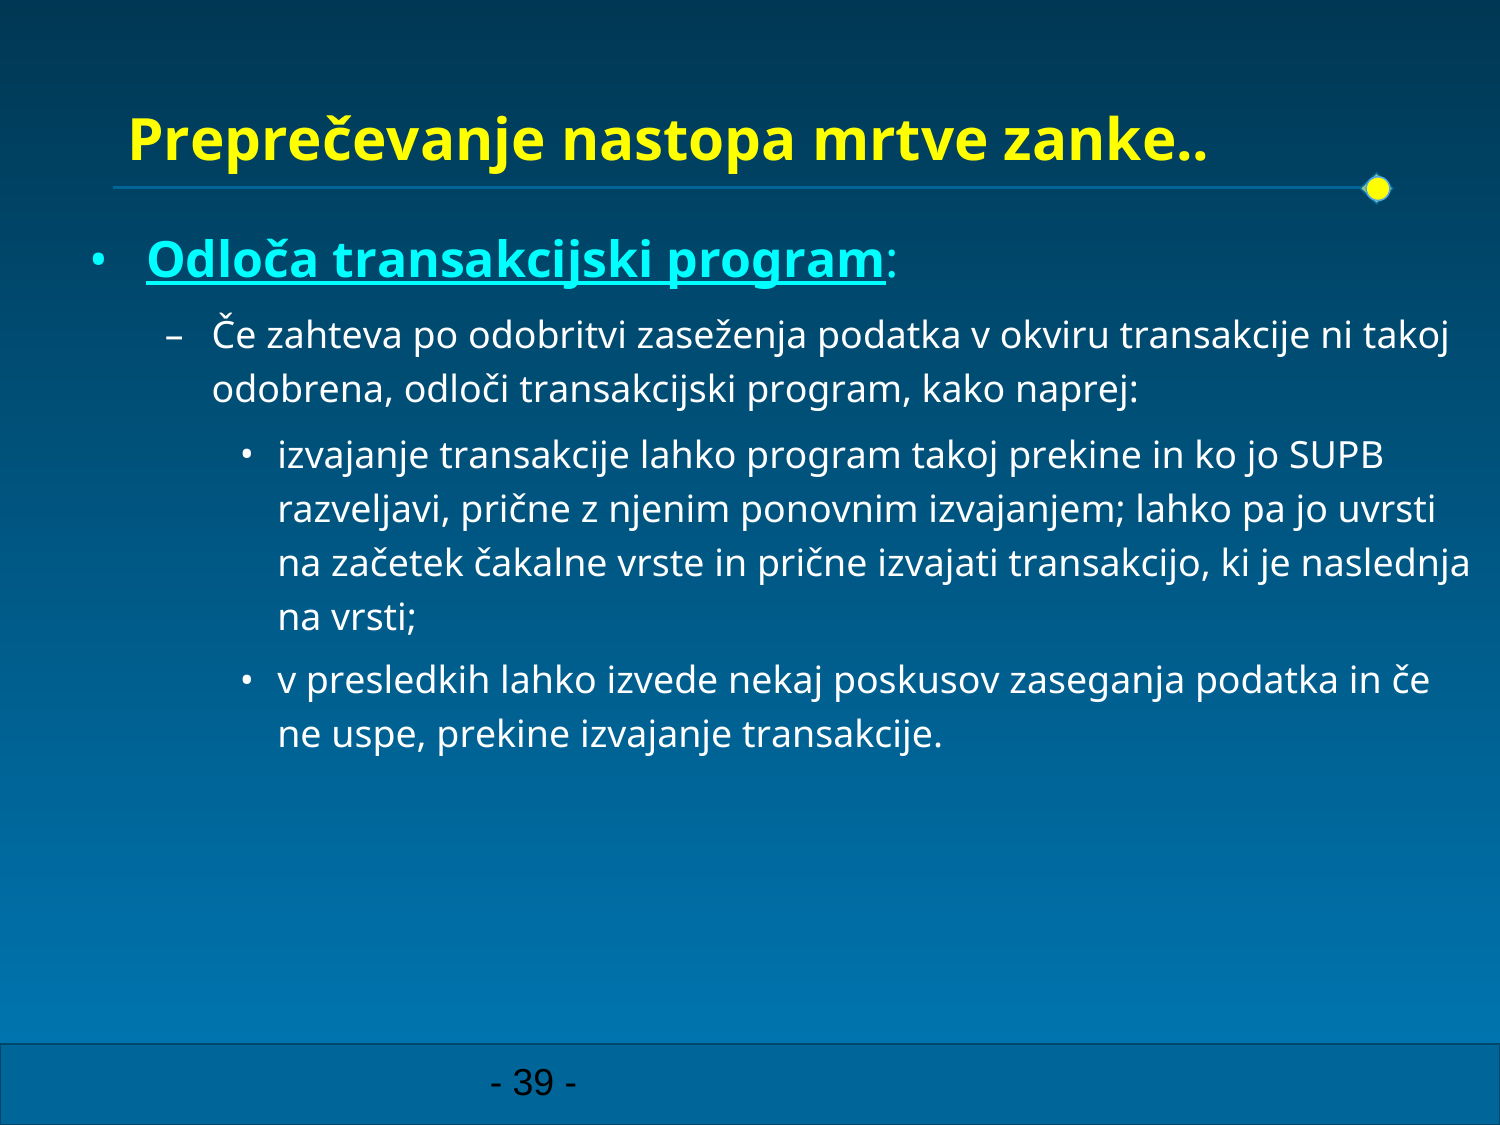

# Preprečevanje nastopa mrtve zanke..
Odloča transakcijski program:
Če zahteva po odobritvi zaseženja podatka v okviru transakcije ni takoj odobrena, odloči transakcijski program, kako naprej:
izvajanje transakcije lahko program takoj prekine in ko jo SUPB razveljavi, prične z njenim ponovnim izvajanjem; lahko pa jo uvrsti na začetek čakalne vrste in prične izvajati transakcijo, ki je naslednja na vrsti;
v presledkih lahko izvede nekaj poskusov zaseganja podatka in če ne uspe, prekine izvajanje transakcije.